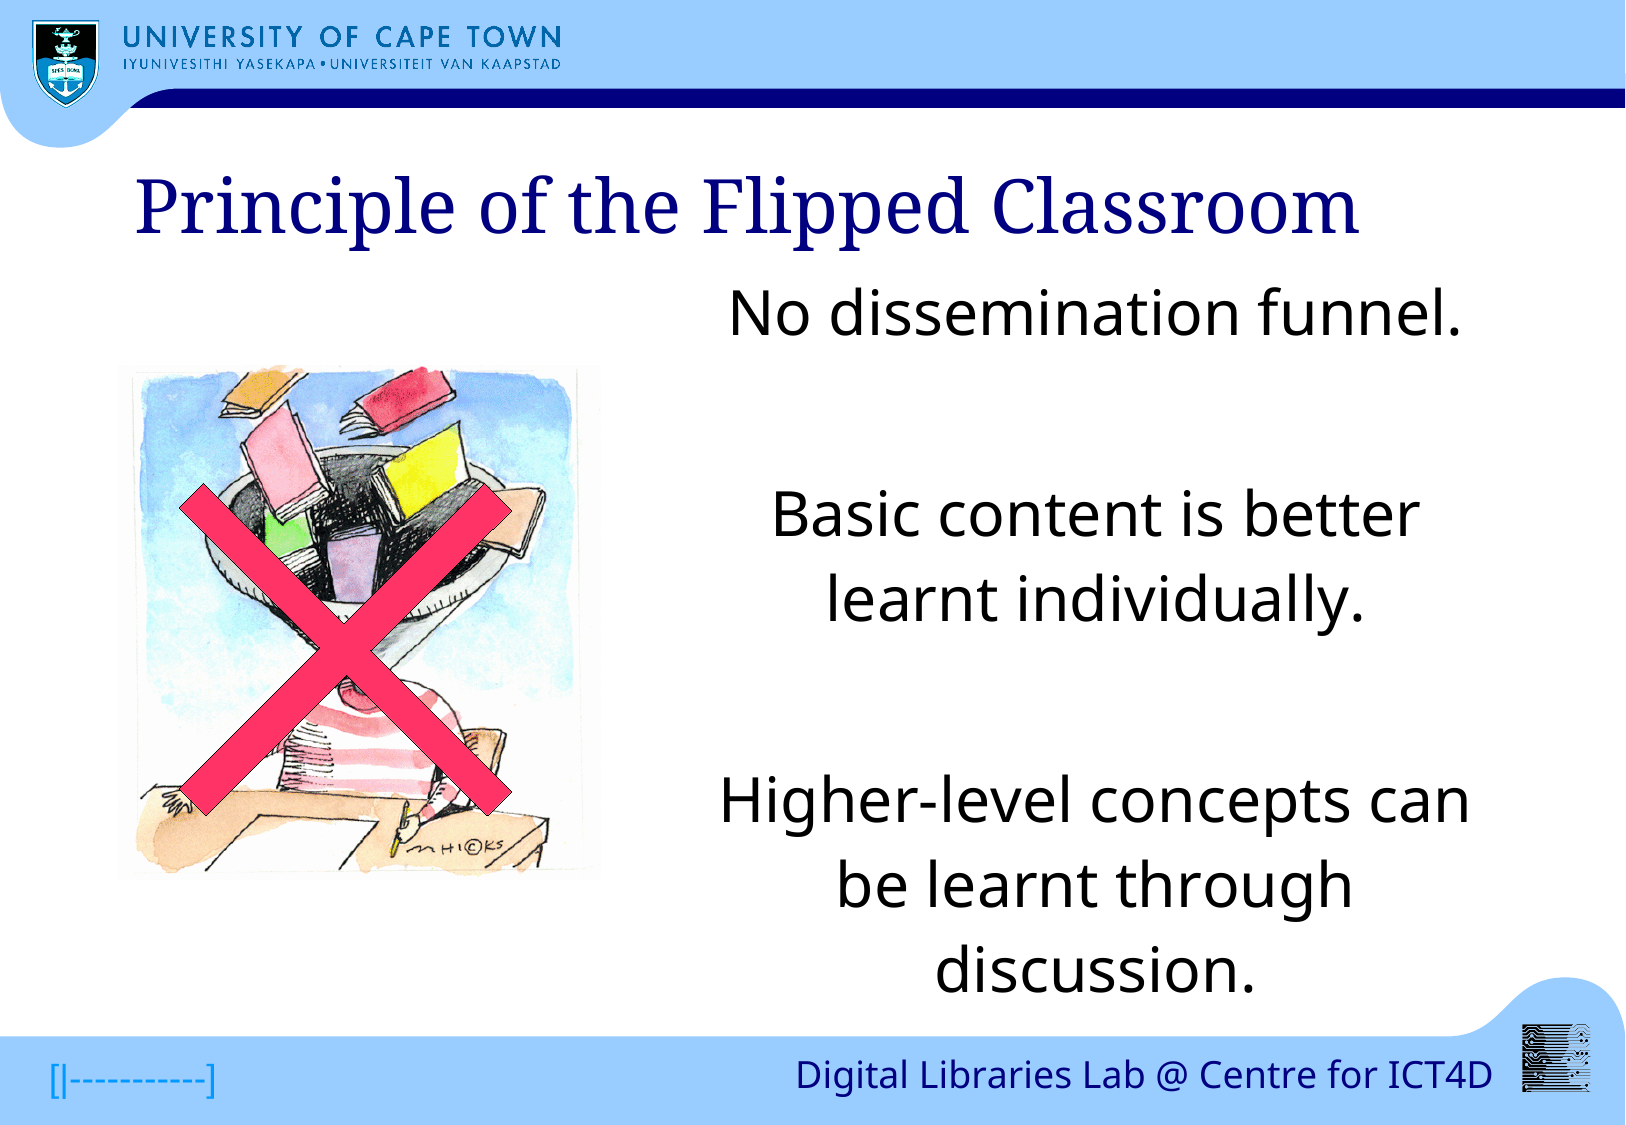

# Principle of the Flipped Classroom
No dissemination funnel.
Basic content is better learnt individually.
Higher-level concepts can be learnt through discussion.
[|-----------]